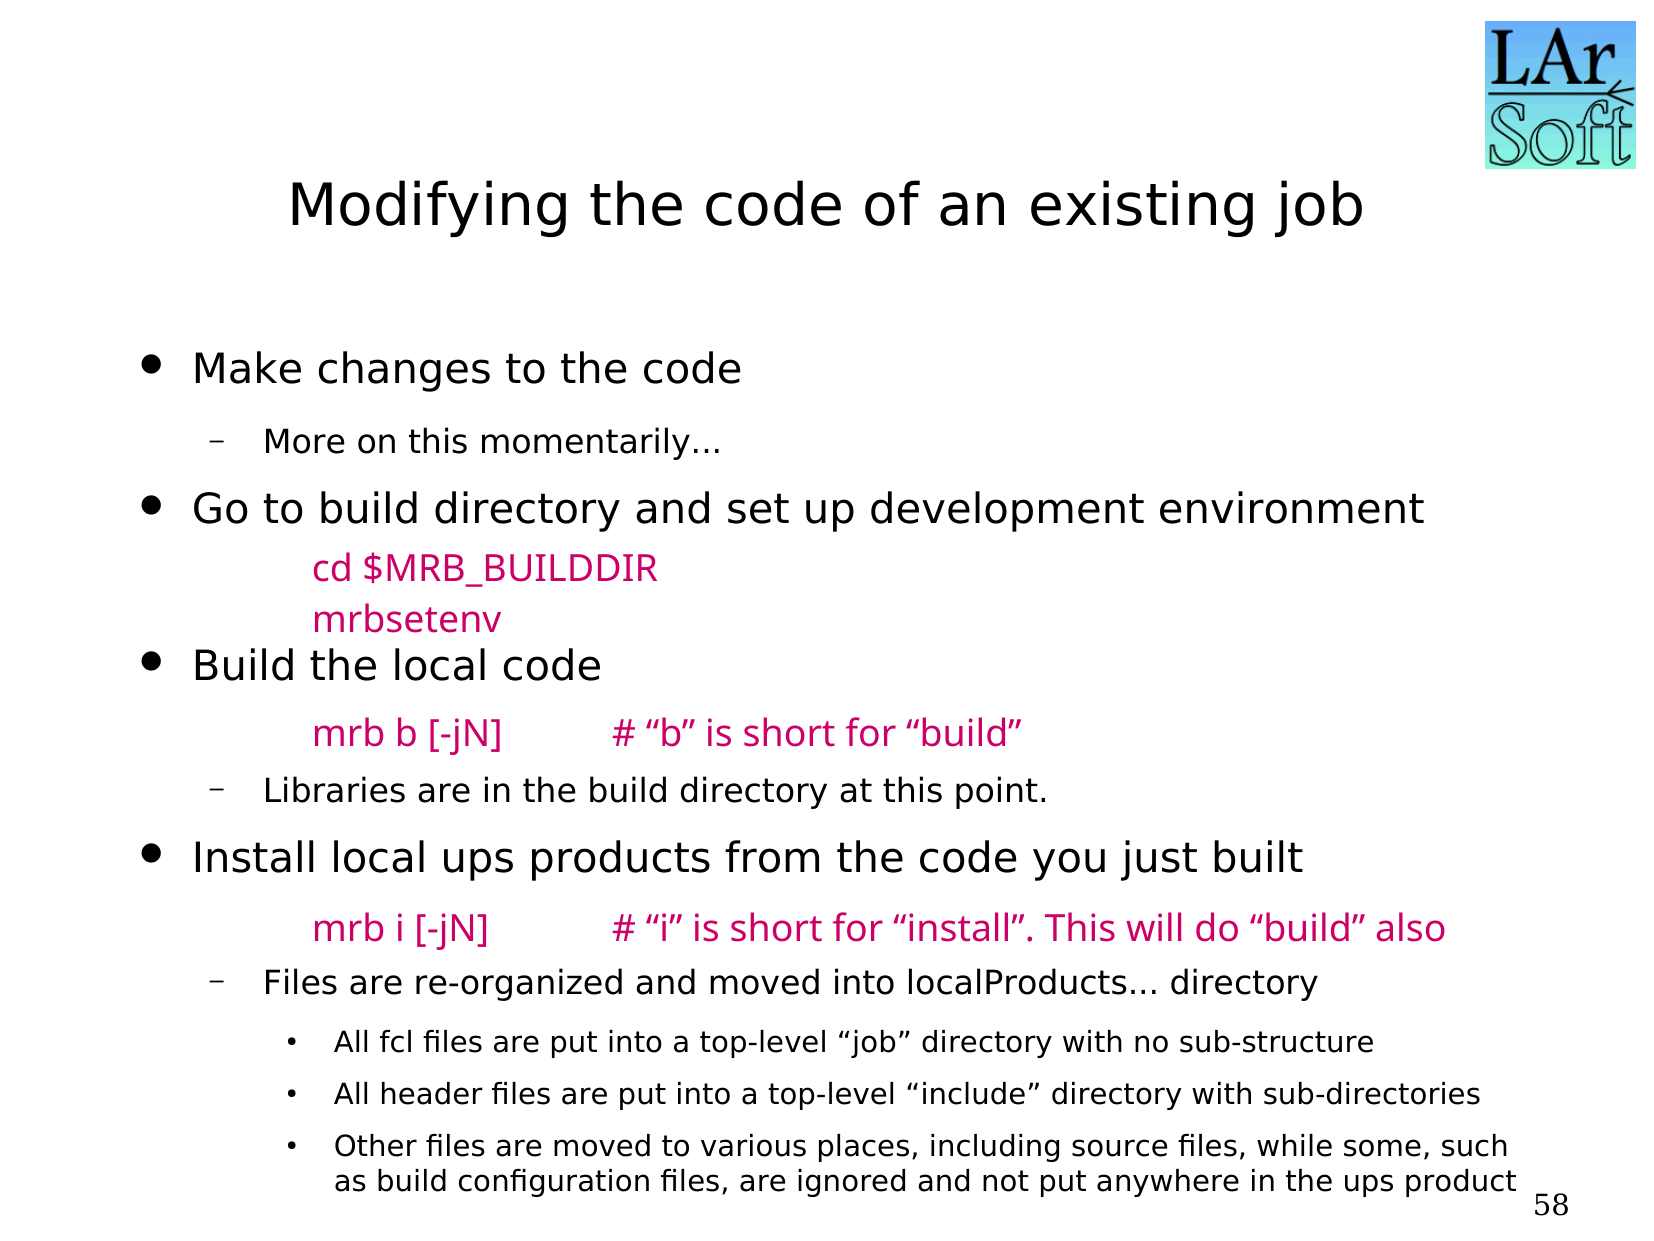

# Modifying the code of an existing job
Make changes to the code
More on this momentarily...
Go to build directory and set up development environment
Build the local code
Libraries are in the build directory at this point.
Install local ups products from the code you just built
Files are re-organized and moved into localProducts... directory
All fcl files are put into a top-level “job” directory with no sub-structure
All header files are put into a top-level “include” directory with sub-directories
Other files are moved to various places, including source files, while some, such as build configuration files, are ignored and not put anywhere in the ups product
cd $MRB_BUILDDIR
mrbsetenv
mrb b [-jN] 		# “b” is short for “build”
mrb i [-jN] 		# “i” is short for “install”. This will do “build” also
58